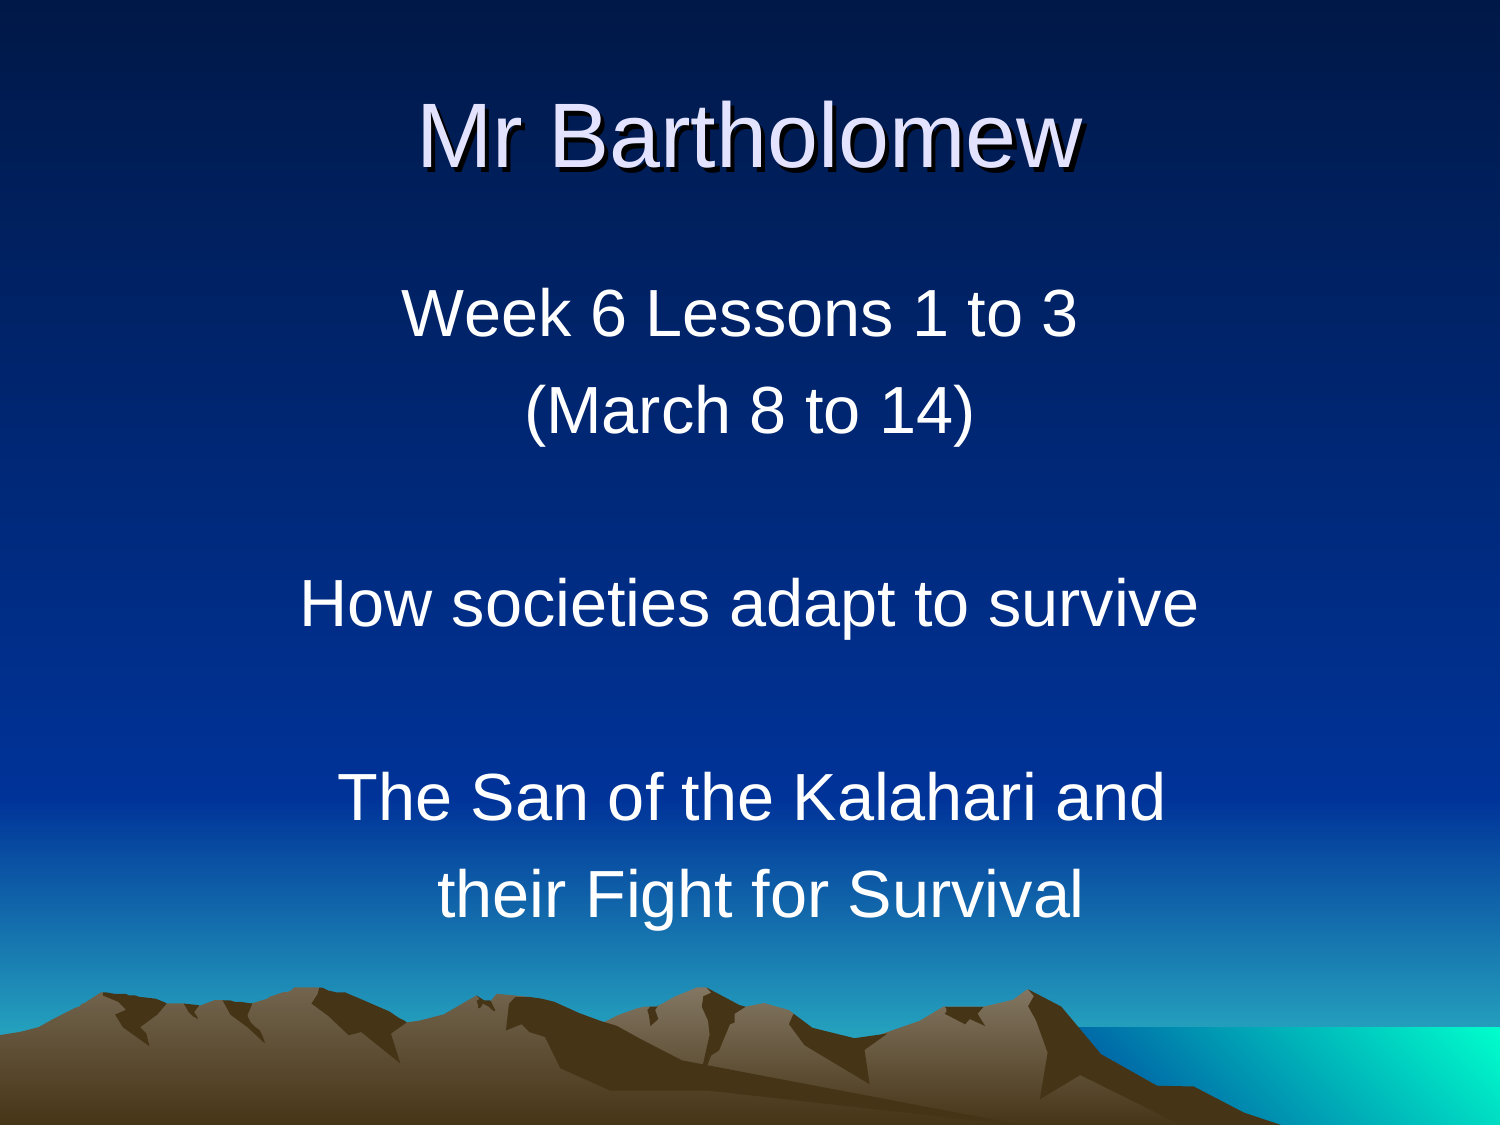

# Mr Bartholomew
Week 6 Lessons 1 to 3
(March 8 to 14)
How societies adapt to survive
The San of the Kalahari and
their Fight for Survival